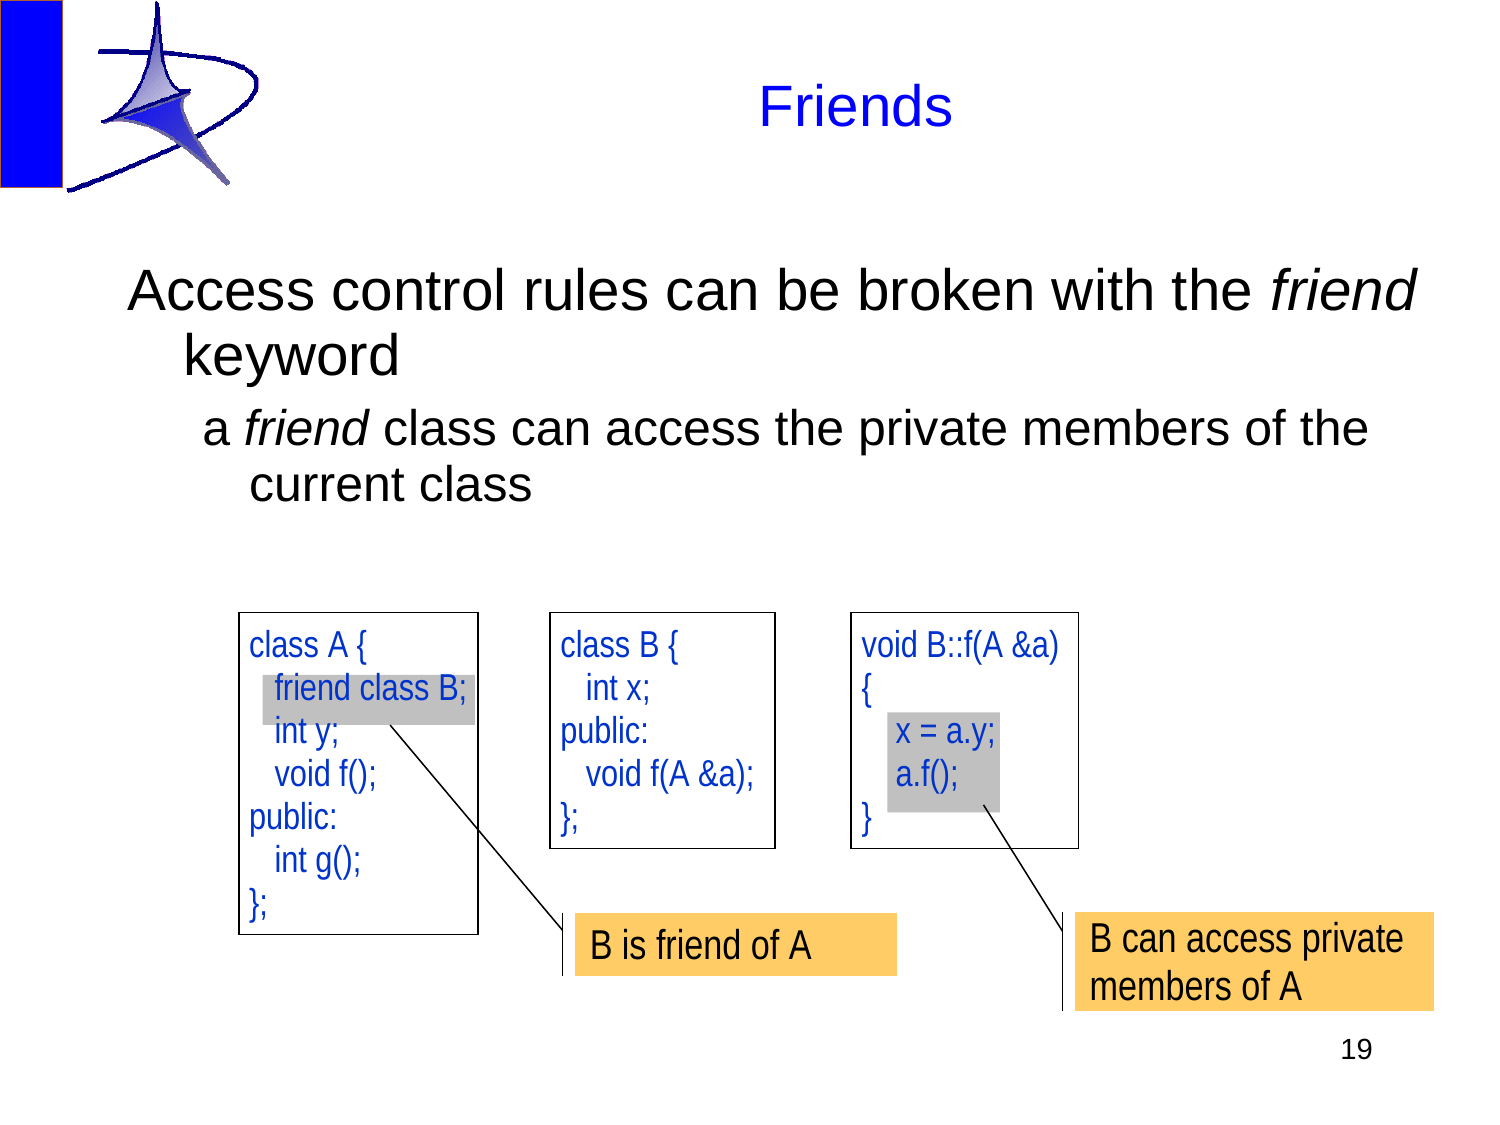

# Friends
Access control rules can be broken with the friend keyword
a friend class can access the private members of the current class
class A {
 friend class B;
 int y;
 void f();
public:
 int g();
};
class B {
 int x;
public:
 void f(A &a);
};
void B::f(A &a)
{
 x = a.y;
 a.f();
}
B is friend of A
B can access private
members of A
19